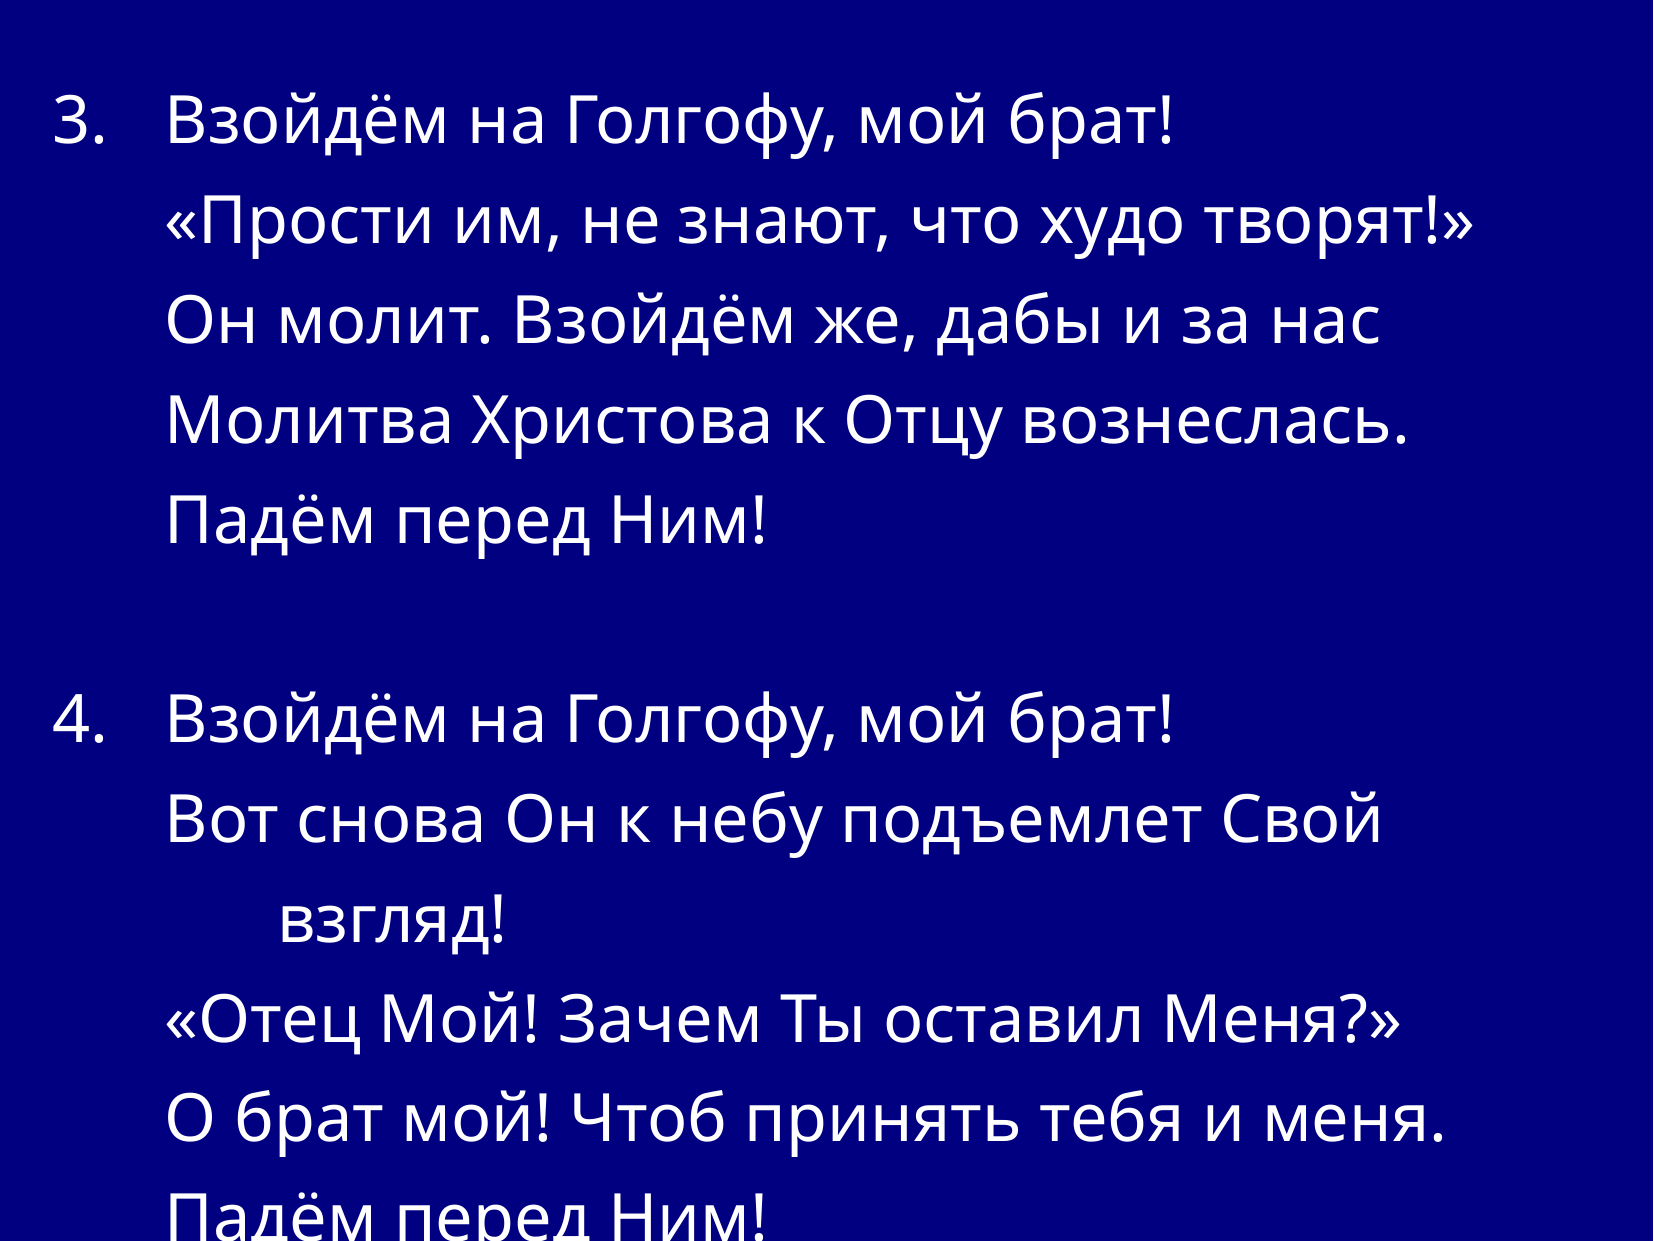

3.	Взойдём на Голгофу, мой брат!
	«Прости им, не знают, что худо творят!»
	Он молит. Взойдём же, дабы и за нас
	Молитва Христова к Отцу вознеслась.
	Падём перед Ним!
4.	Взойдём на Голгофу, мой брат!
	Вот снова Он к небу подъемлет Свой
		взгляд!
	«Отец Мой! Зачем Ты оставил Меня?»
	О брат мой! Чтоб принять тебя и меня.
	Падём перед Ним!